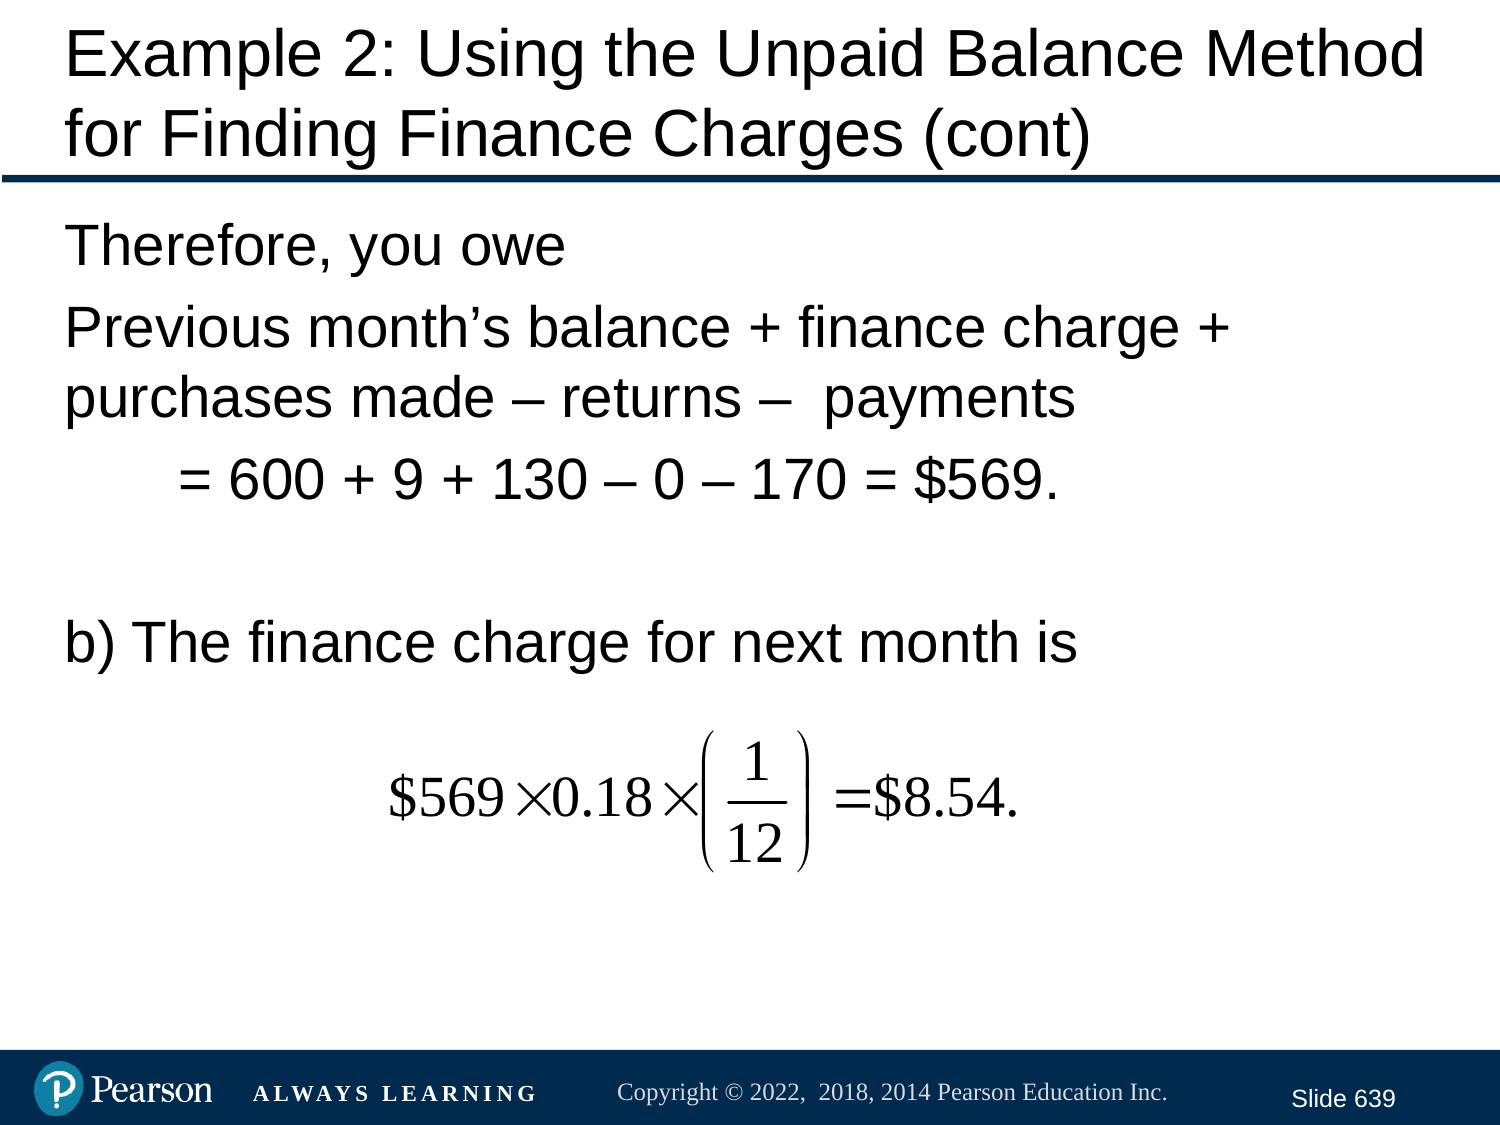

# Example 2: Using the Unpaid Balance Method for Finding Finance Charges (cont)
Therefore, you owe
Previous month’s balance + finance charge + purchases made – returns – payments
 = 600 + 9 + 130 – 0 – 170 = $569.
b) The finance charge for next month is